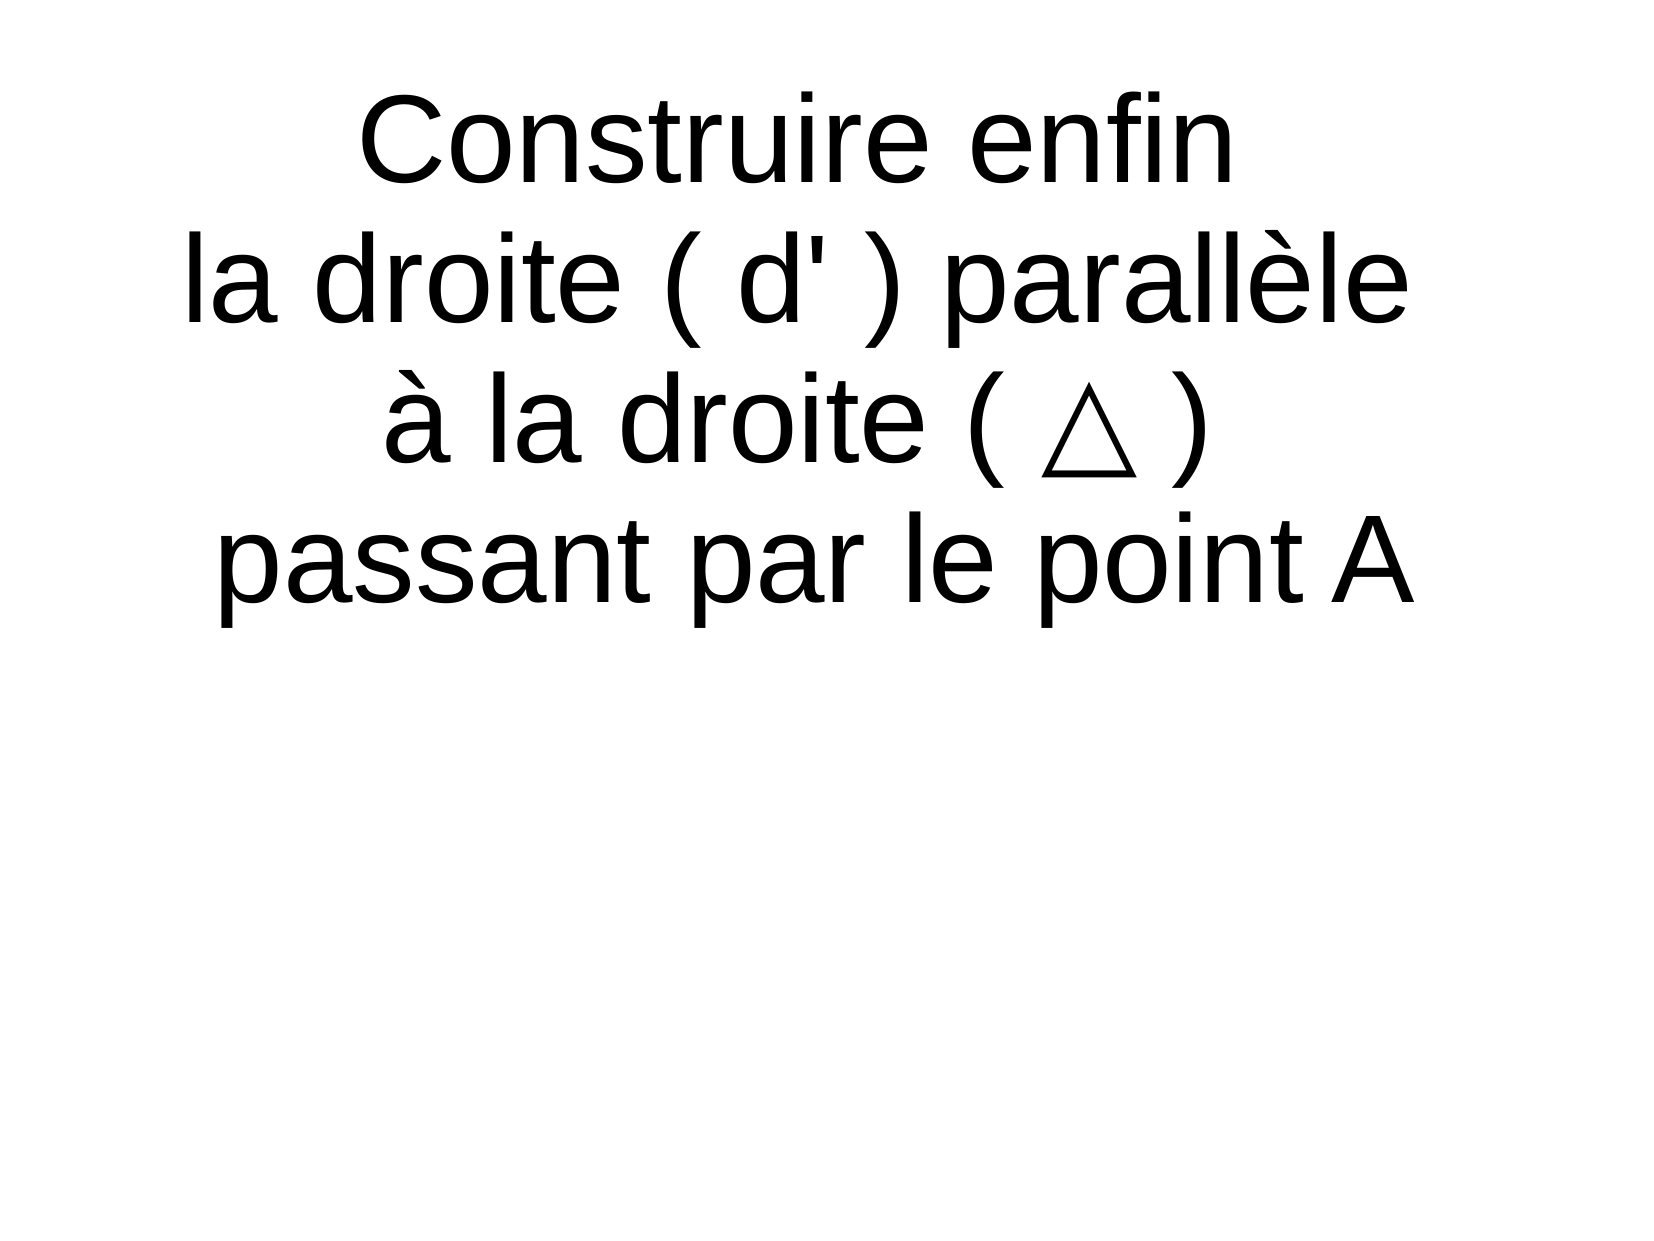

# Construire enfin
la droite ( d' ) parallèle
à la droite ( △ )
passant par le point A